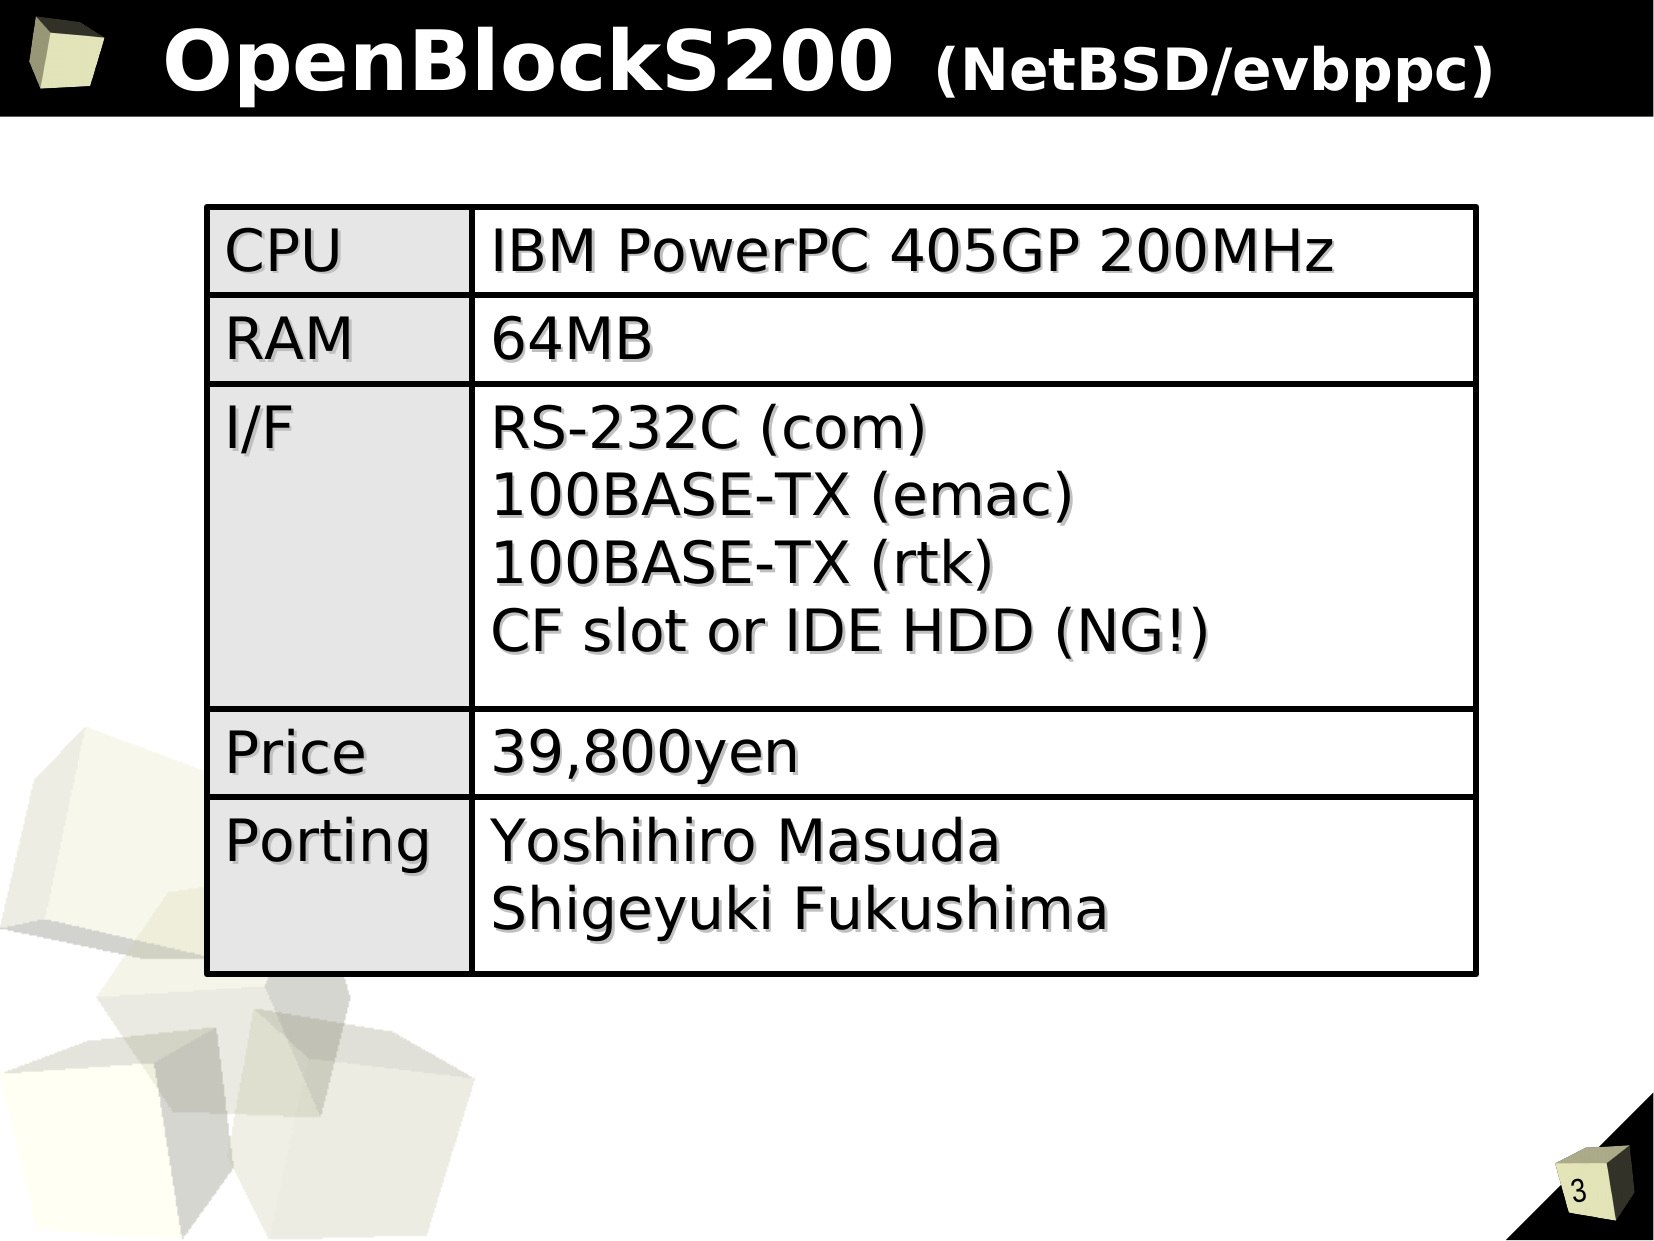

OpenBlockS200　(NetBSD/evbppc)
CPU
IBM PowerPC 405GP 200MHz
64MB
RAM
RS-232C (com)
100BASE-TX (emac)
100BASE-TX (rtk)
CF slot or IDE HDD (NG!)
I/F
39,800yen
Price
Porting
Yoshihiro Masuda
Shigeyuki Fukushima